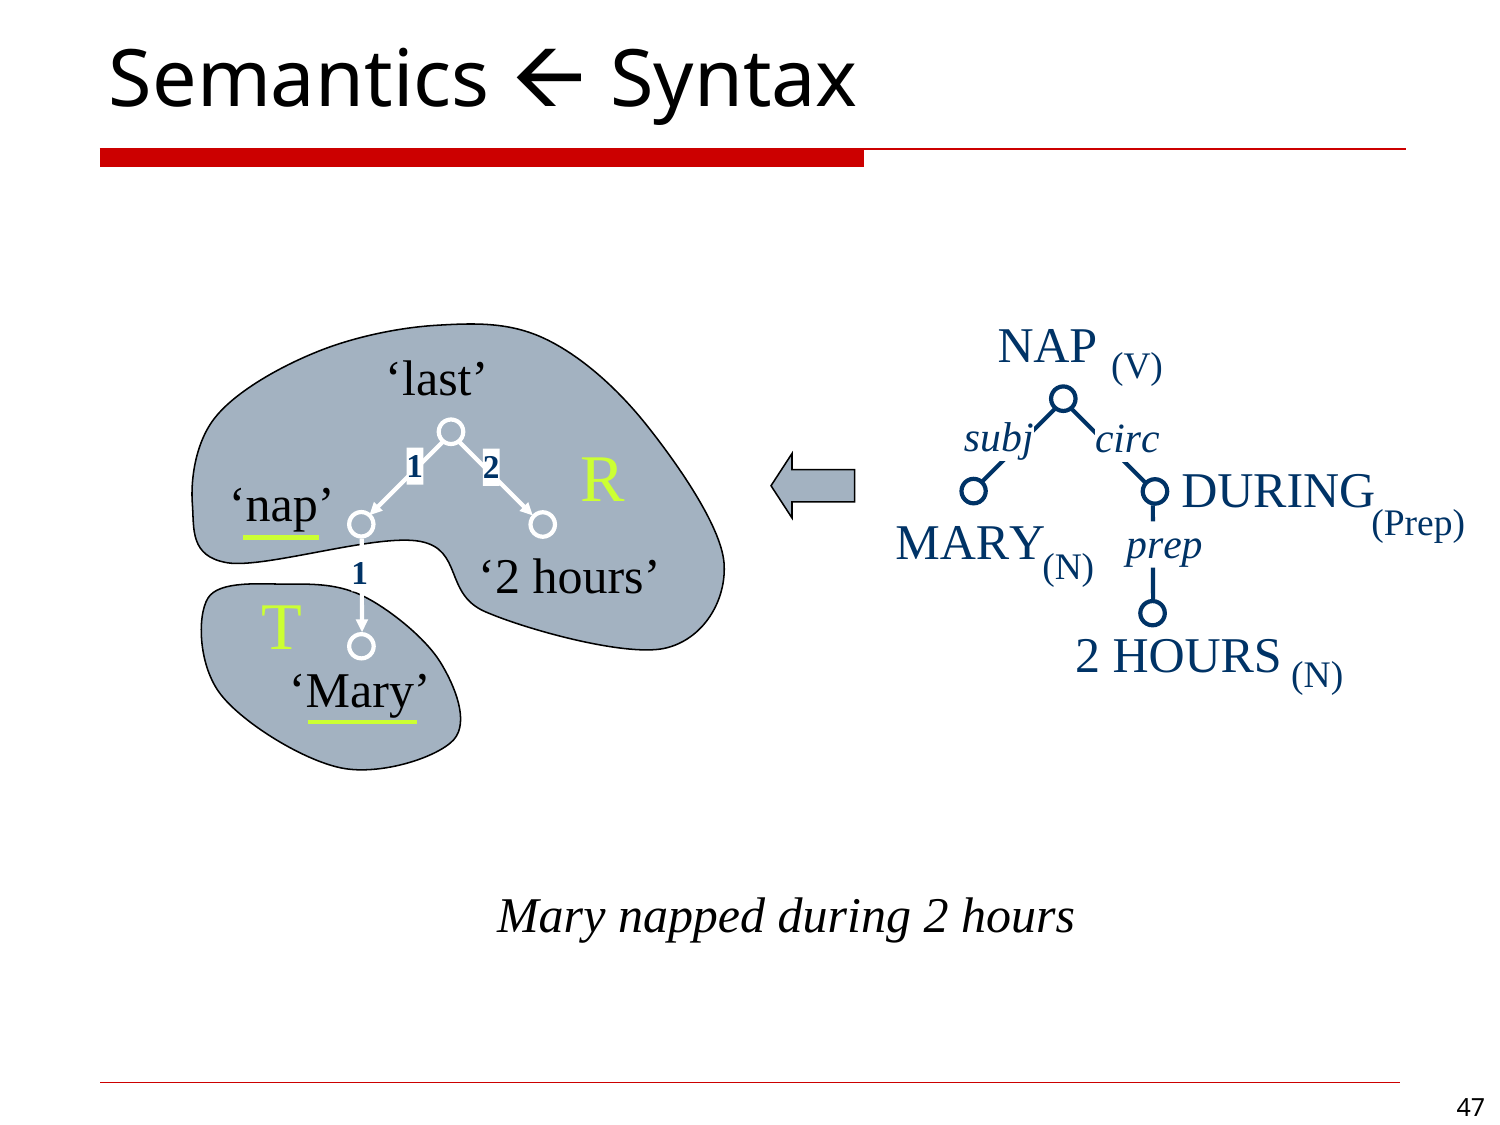

# Semantics  Syntax
NAP
(V)
subj
R
T
‘last’
1
2
circ
DURING
(Prep)
prep
‘nap’
1
MARY
(N)
‘2 hours’
2 HOURS
(N)
‘Mary’
Mary napped during 2 hours
47